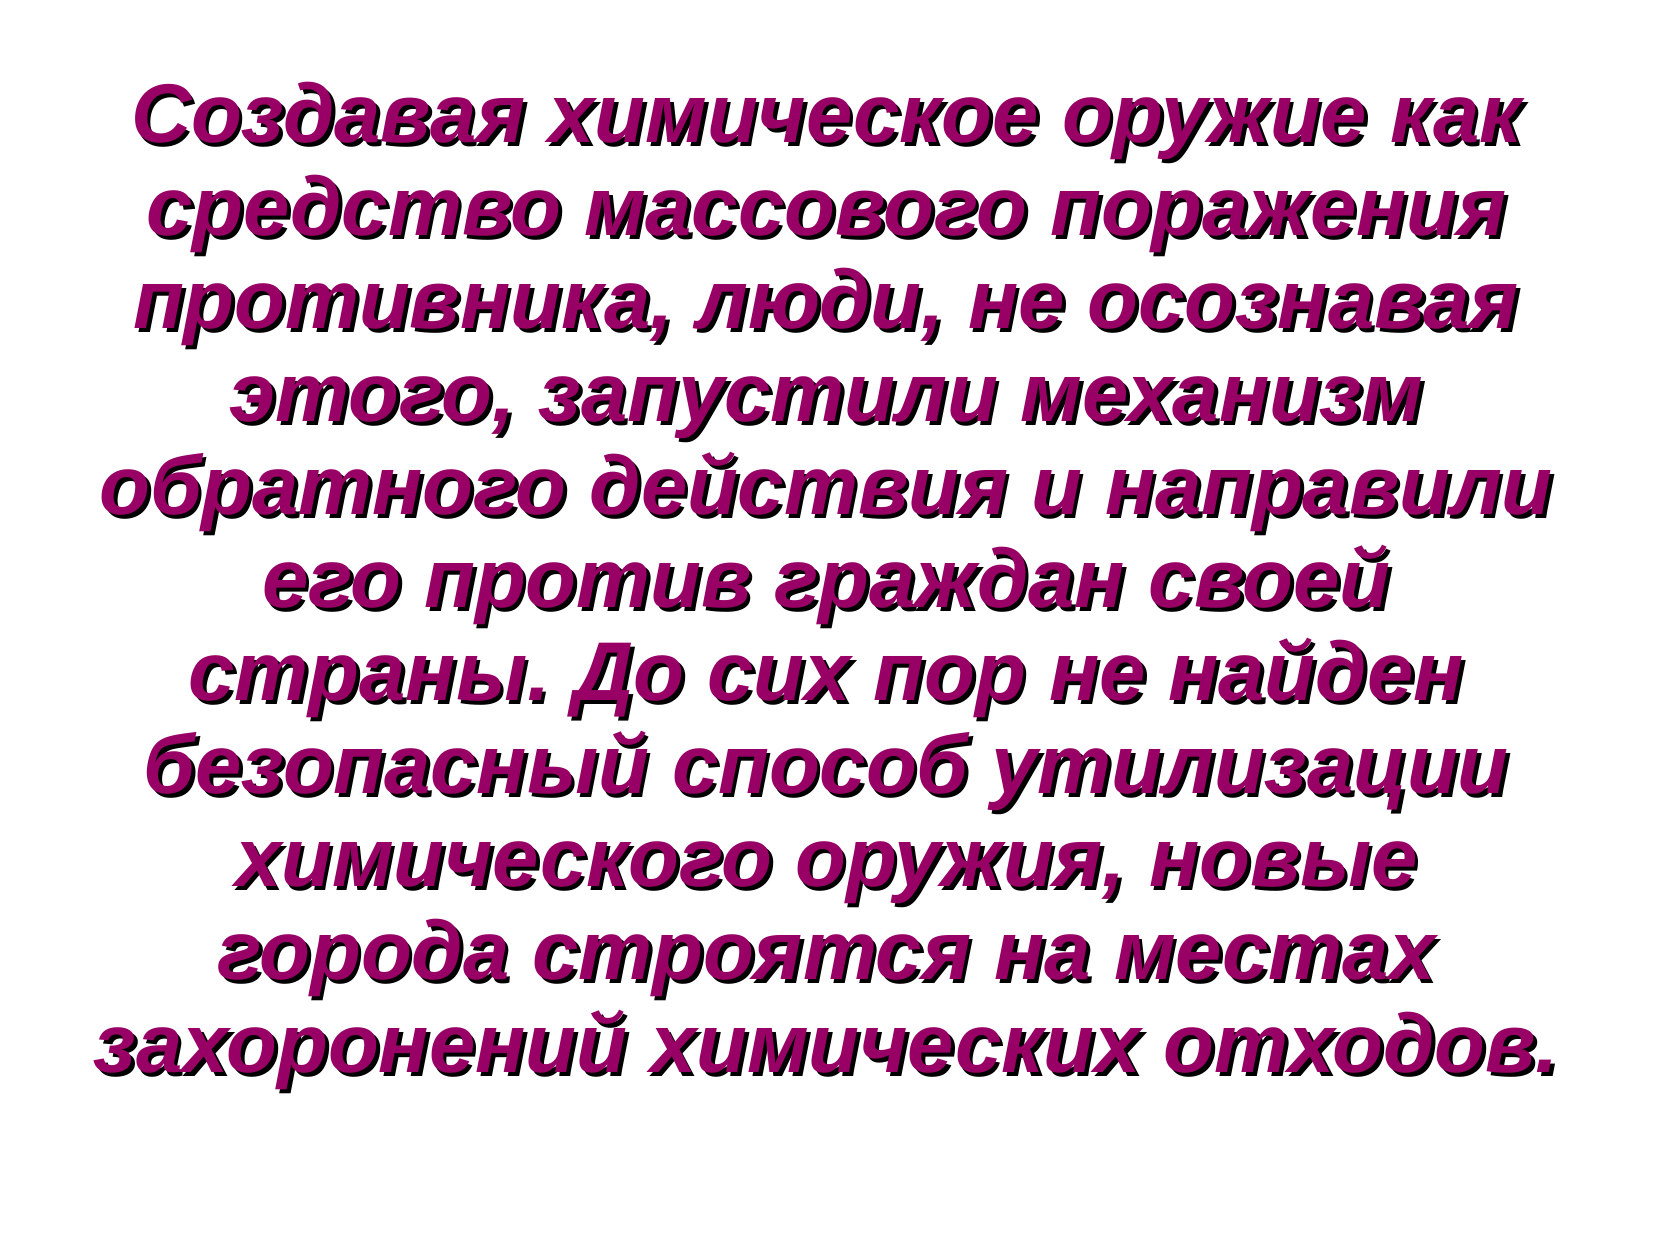

# Создавая химическое оружие как средство массового поражения противника, люди, не осознавая этого, запустили механизм обратного действия и направили его против граждан своей страны. До сих пор не найден безопасный способ утилизации химического оружия, новые города строятся на местах захоронений химических отходов.